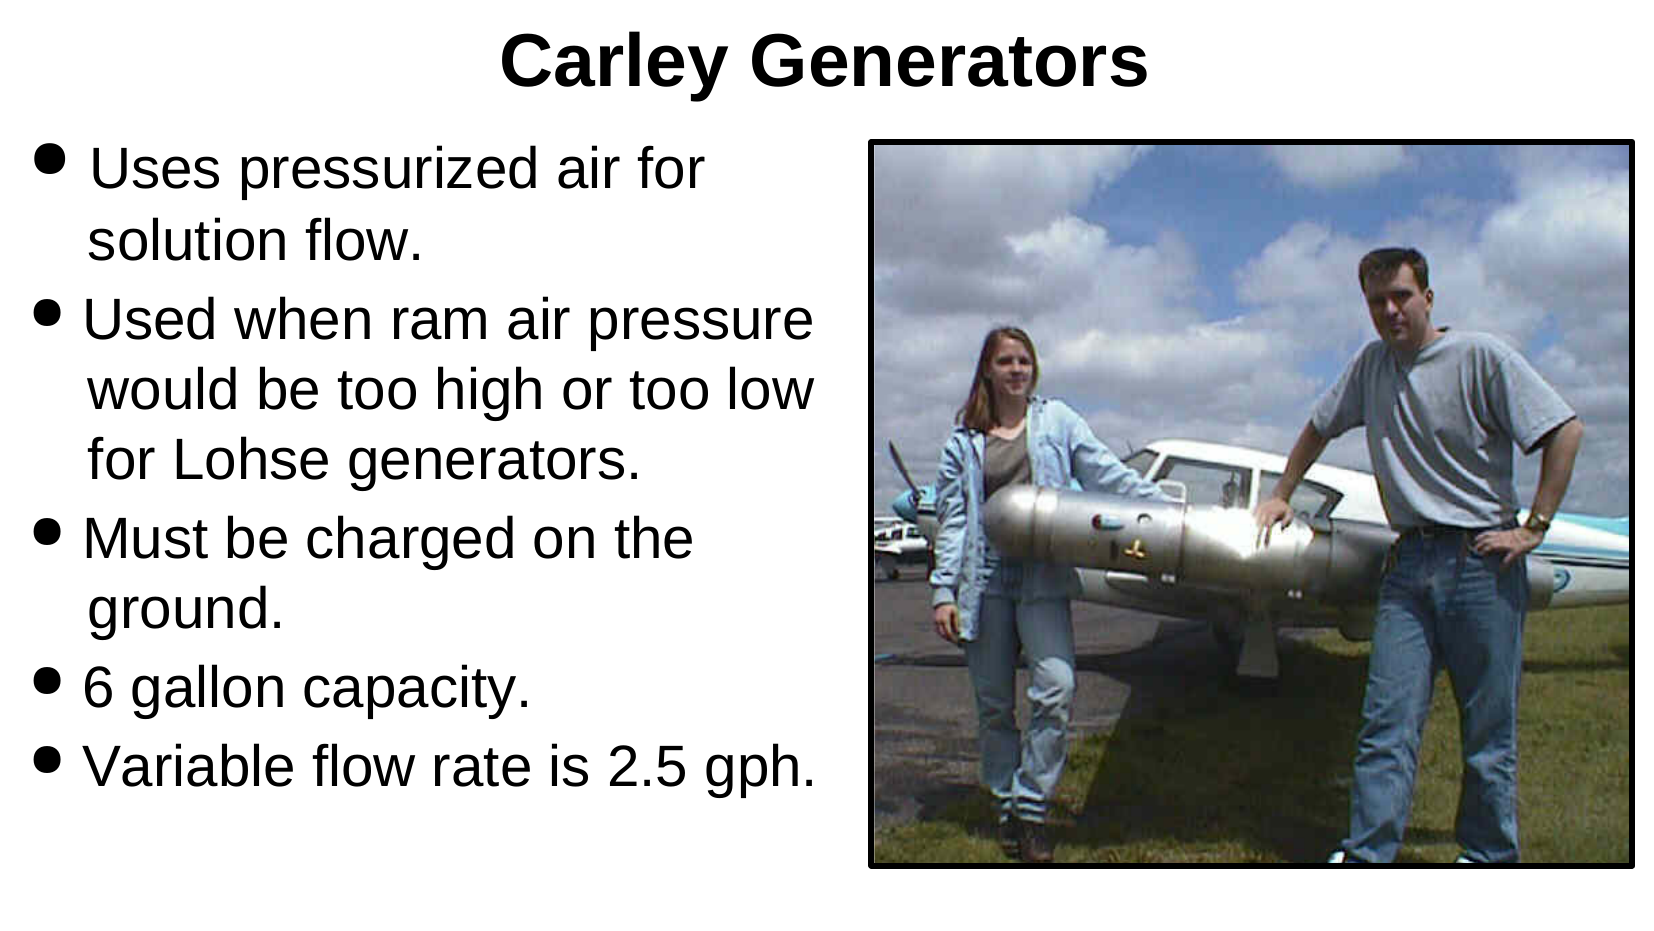

# Carley Generators
 Uses pressurized air for solution flow.
 Used when ram air pressure would be too high or too low for Lohse generators.
 Must be charged on the ground.
 6 gallon capacity.
 Variable flow rate is 2.5 gph.